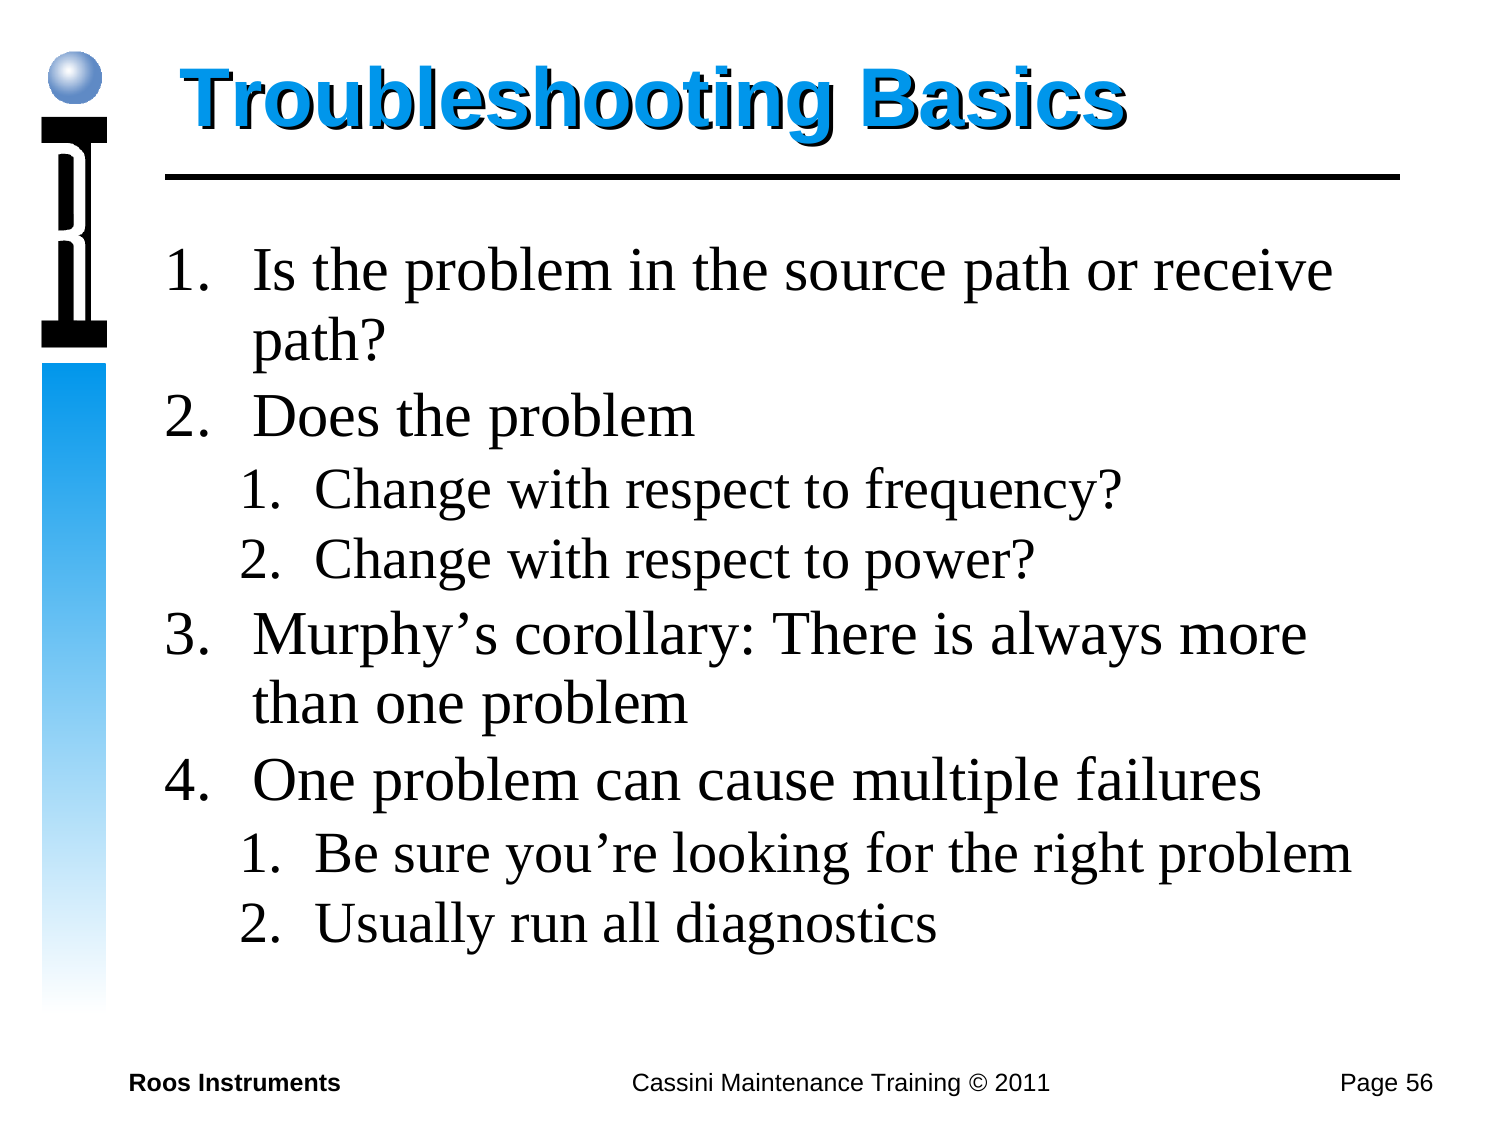

# Troubleshooting Basics
Is the problem in the source path or receive path?
Does the problem
Change with respect to frequency?
Change with respect to power?
Murphy’s corollary: There is always more than one problem
One problem can cause multiple failures
Be sure you’re looking for the right problem
Usually run all diagnostics